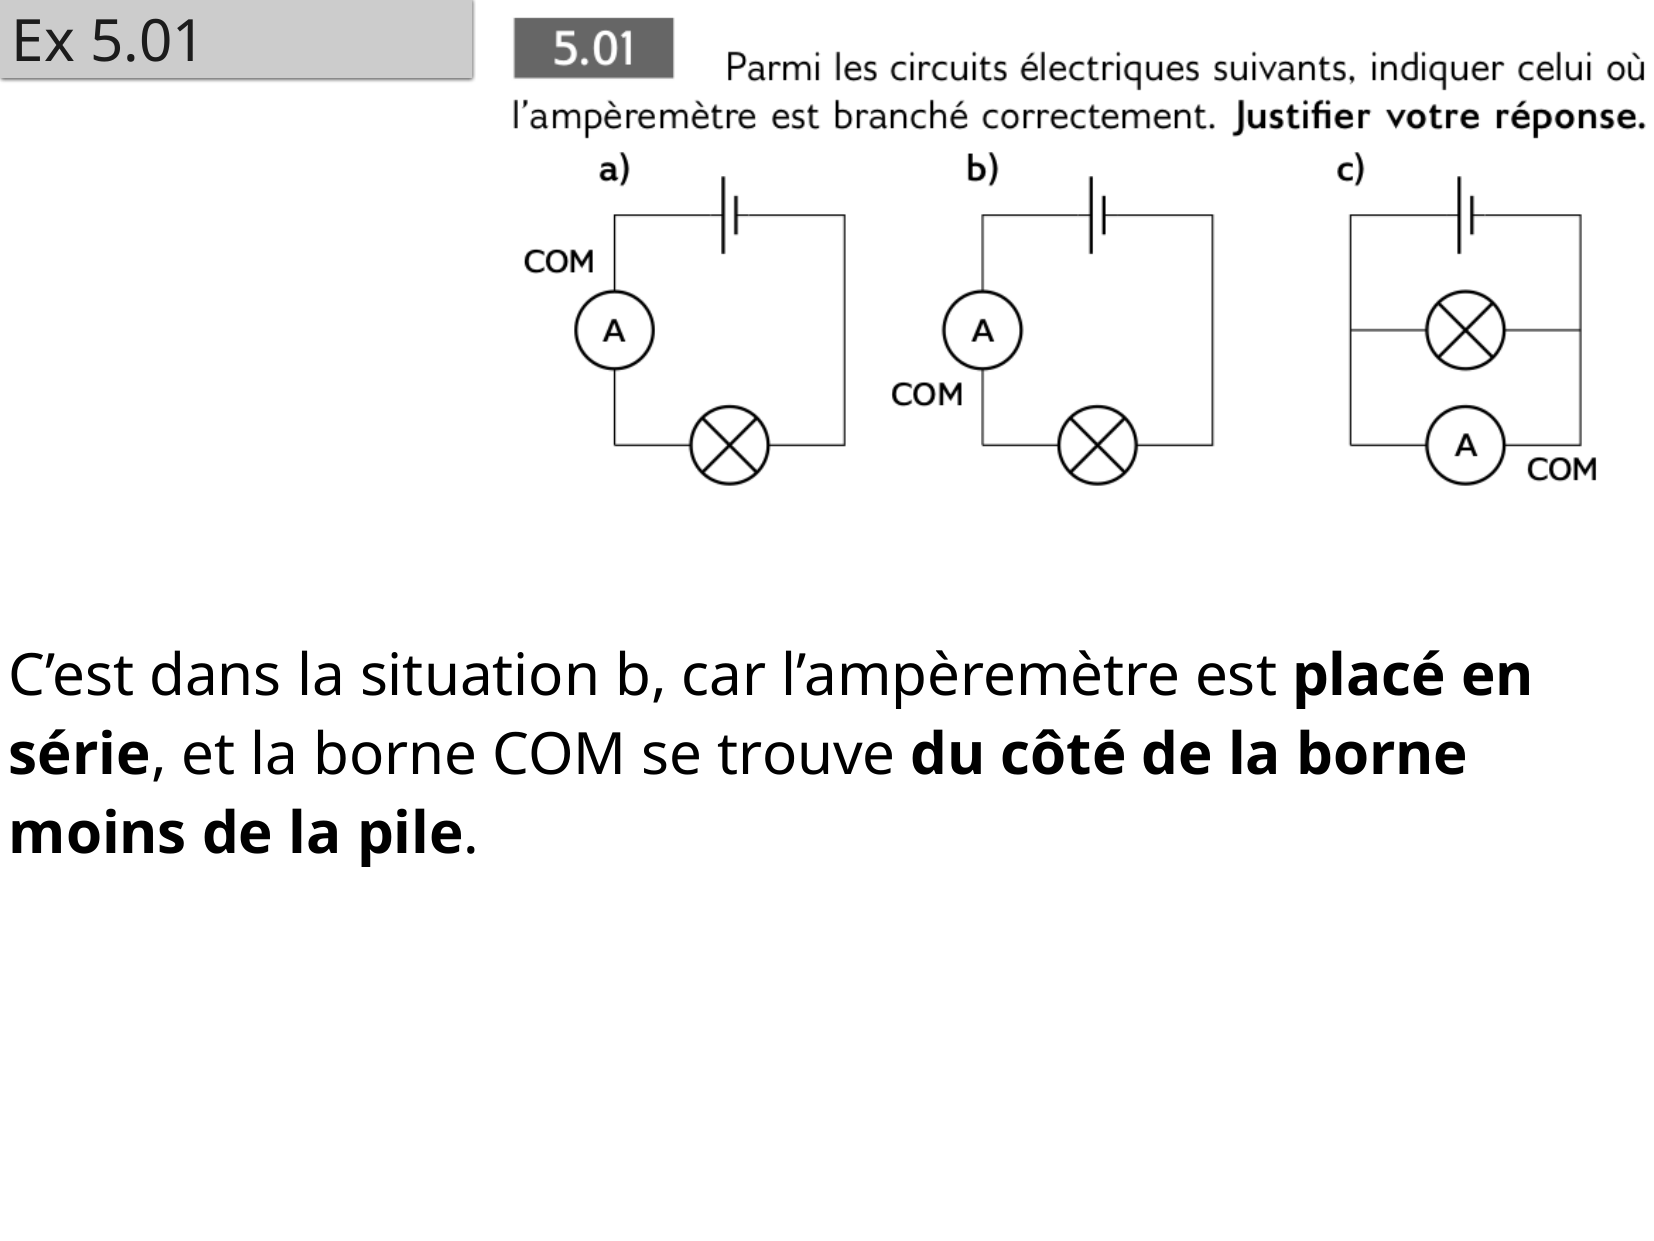

# Ex 5.01
C’est dans la situation b, car l’ampèremètre est placé en série, et la borne COM se trouve du côté de la borne moins de la pile.